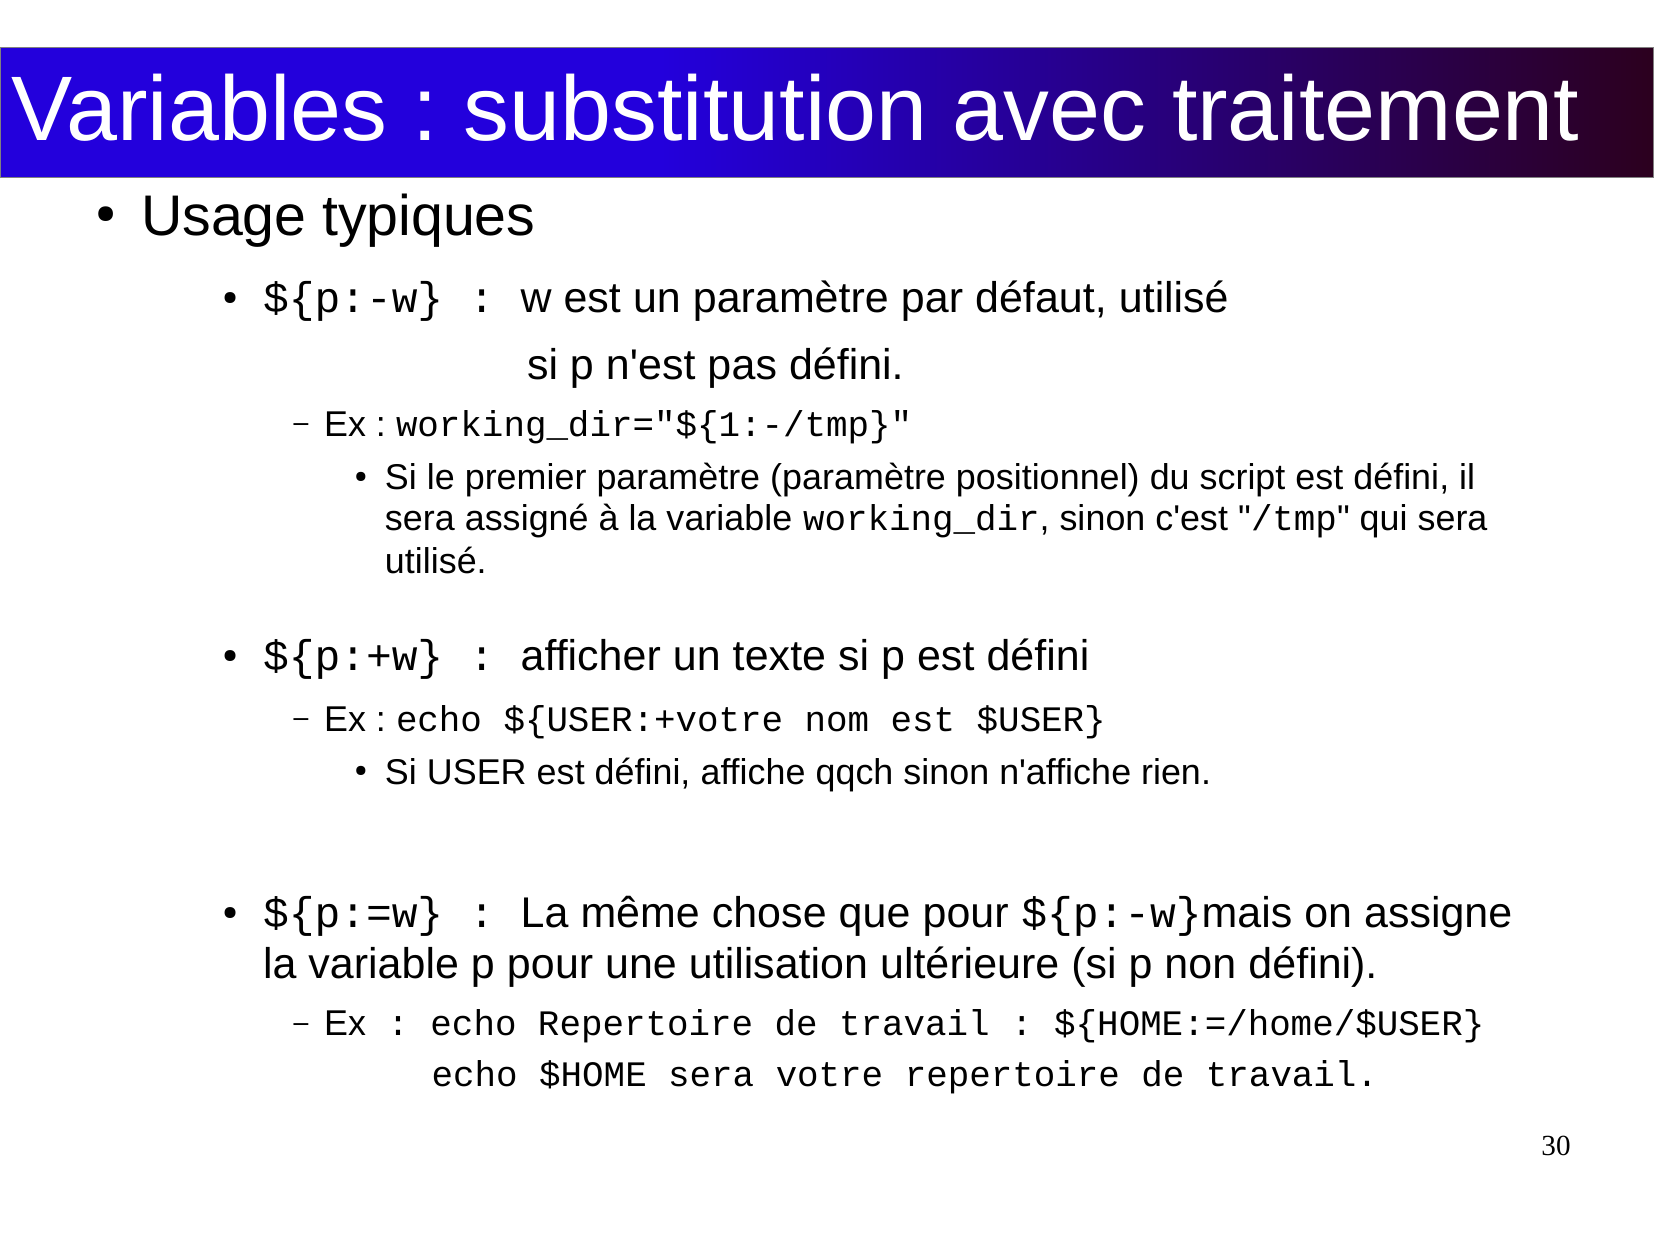

# Variables : substitution avec traitement
Usage typiques
${p:-w} : w est un paramètre par défaut, utilisé
 si p n'est pas défini.
Ex : working_dir="${1:-/tmp}"
Si le premier paramètre (paramètre positionnel) du script est défini, il sera assigné à la variable working_dir, sinon c'est "/tmp" qui sera utilisé.
${p:+w} : afficher un texte si p est défini
Ex : echo ${USER:+votre nom est $USER}
Si USER est défini, affiche qqch sinon n'affiche rien.
${p:=w} : La même chose que pour ${p:-w}mais on assigne la variable p pour une utilisation ultérieure (si p non défini).
Ex : echo Repertoire de travail : ${HOME:=/home/$USER}
 echo $HOME sera votre repertoire de travail.
30